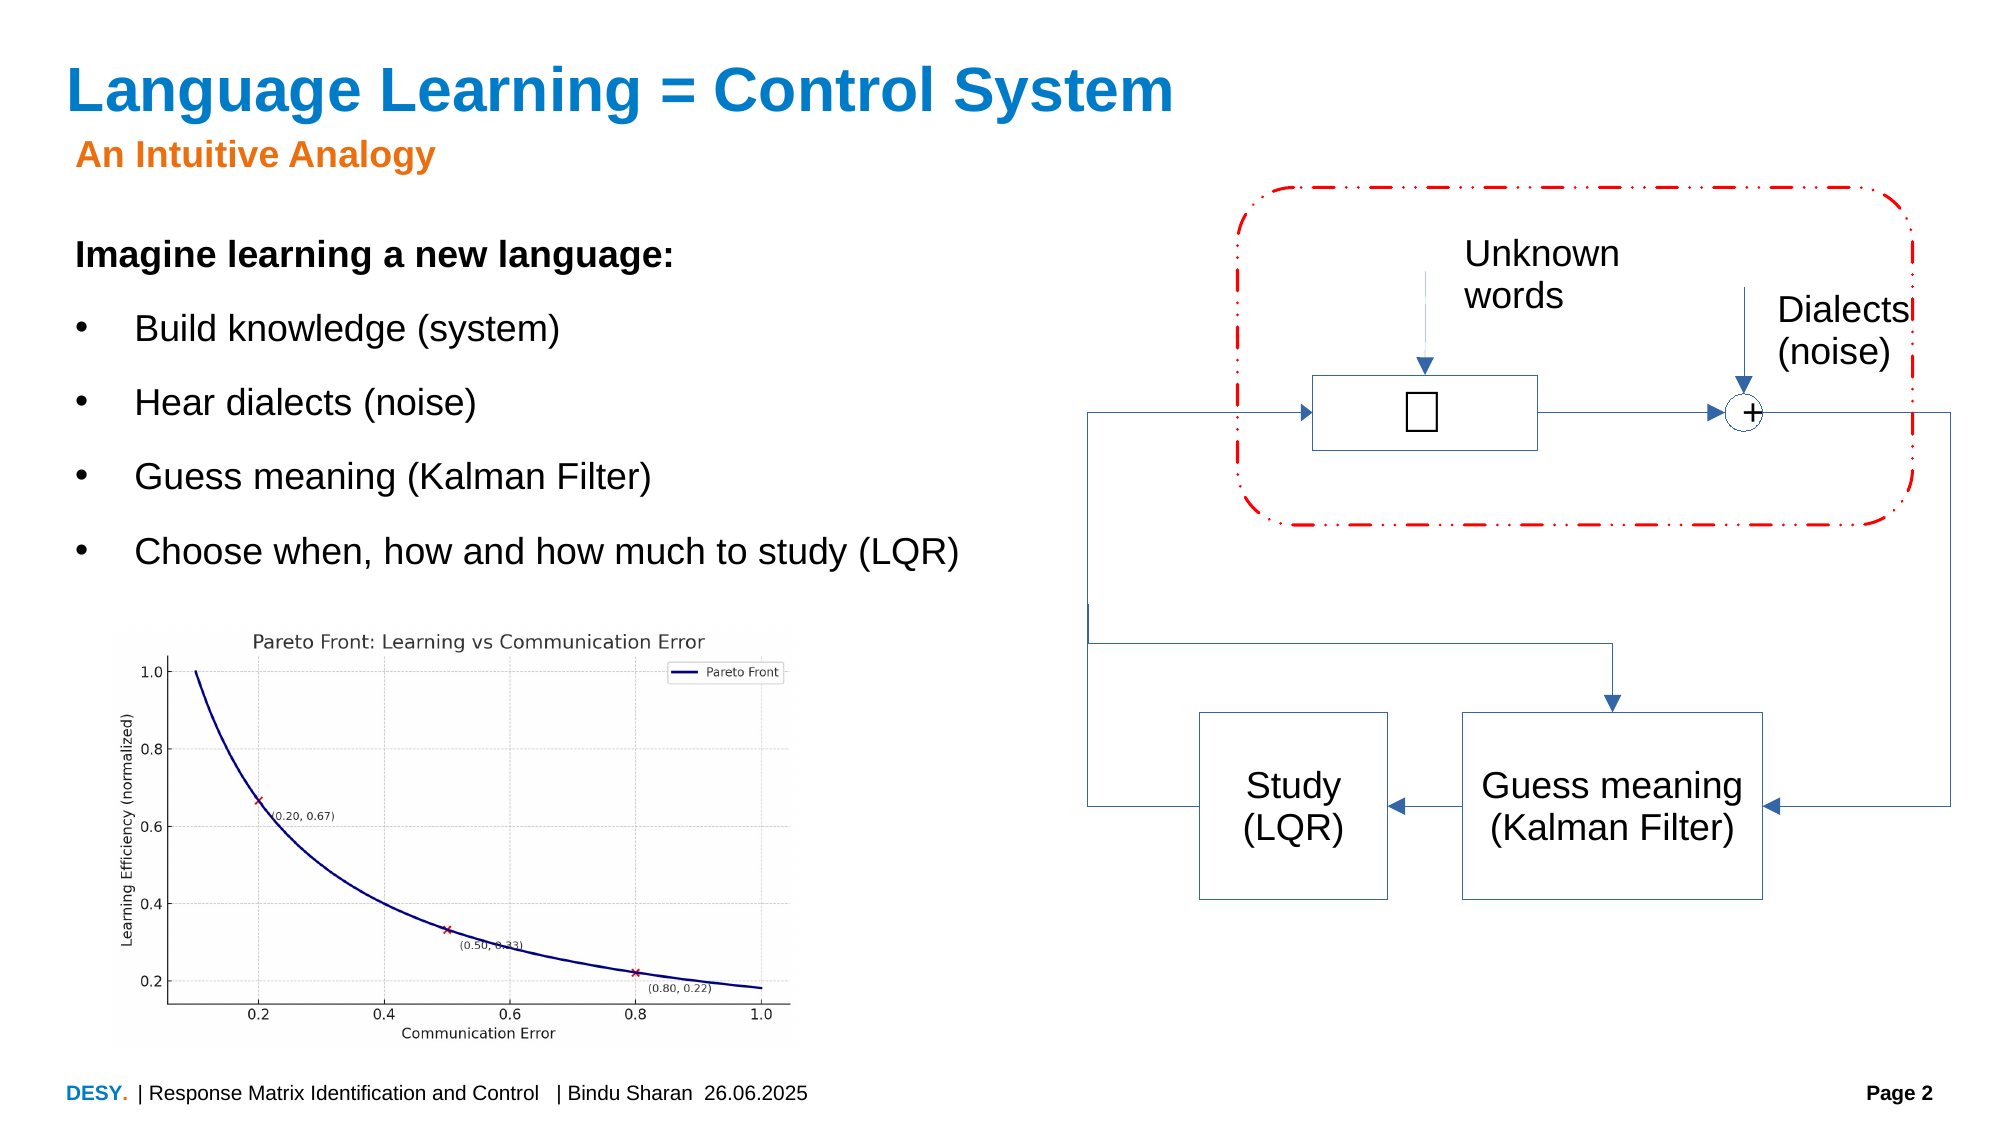

# Language Learning = Control System
An Intuitive Analogy
Imagine learning a new language:
Build knowledge (system)
Hear dialects (noise)
Guess meaning (Kalman Filter)
Choose when, how and how much to study (LQR)
Unknown words
Dialects
(noise)
🧠
+
Study
(LQR)
Guess meaning
(Kalman Filter)
| Response Matrix Identification and Control | Bindu Sharan 26.06.2025
Plant
Plant
+
+
+
+
Controller
Controller
Kalman Filter
Kalman Filter
Plant
Plant
+
+
+
+
Controller
Controller
Kalman Filter
Kalman Filter
Plant
Plant
+
+
+
+
Controller
Controller
Kalman Filter
Kalman Filter